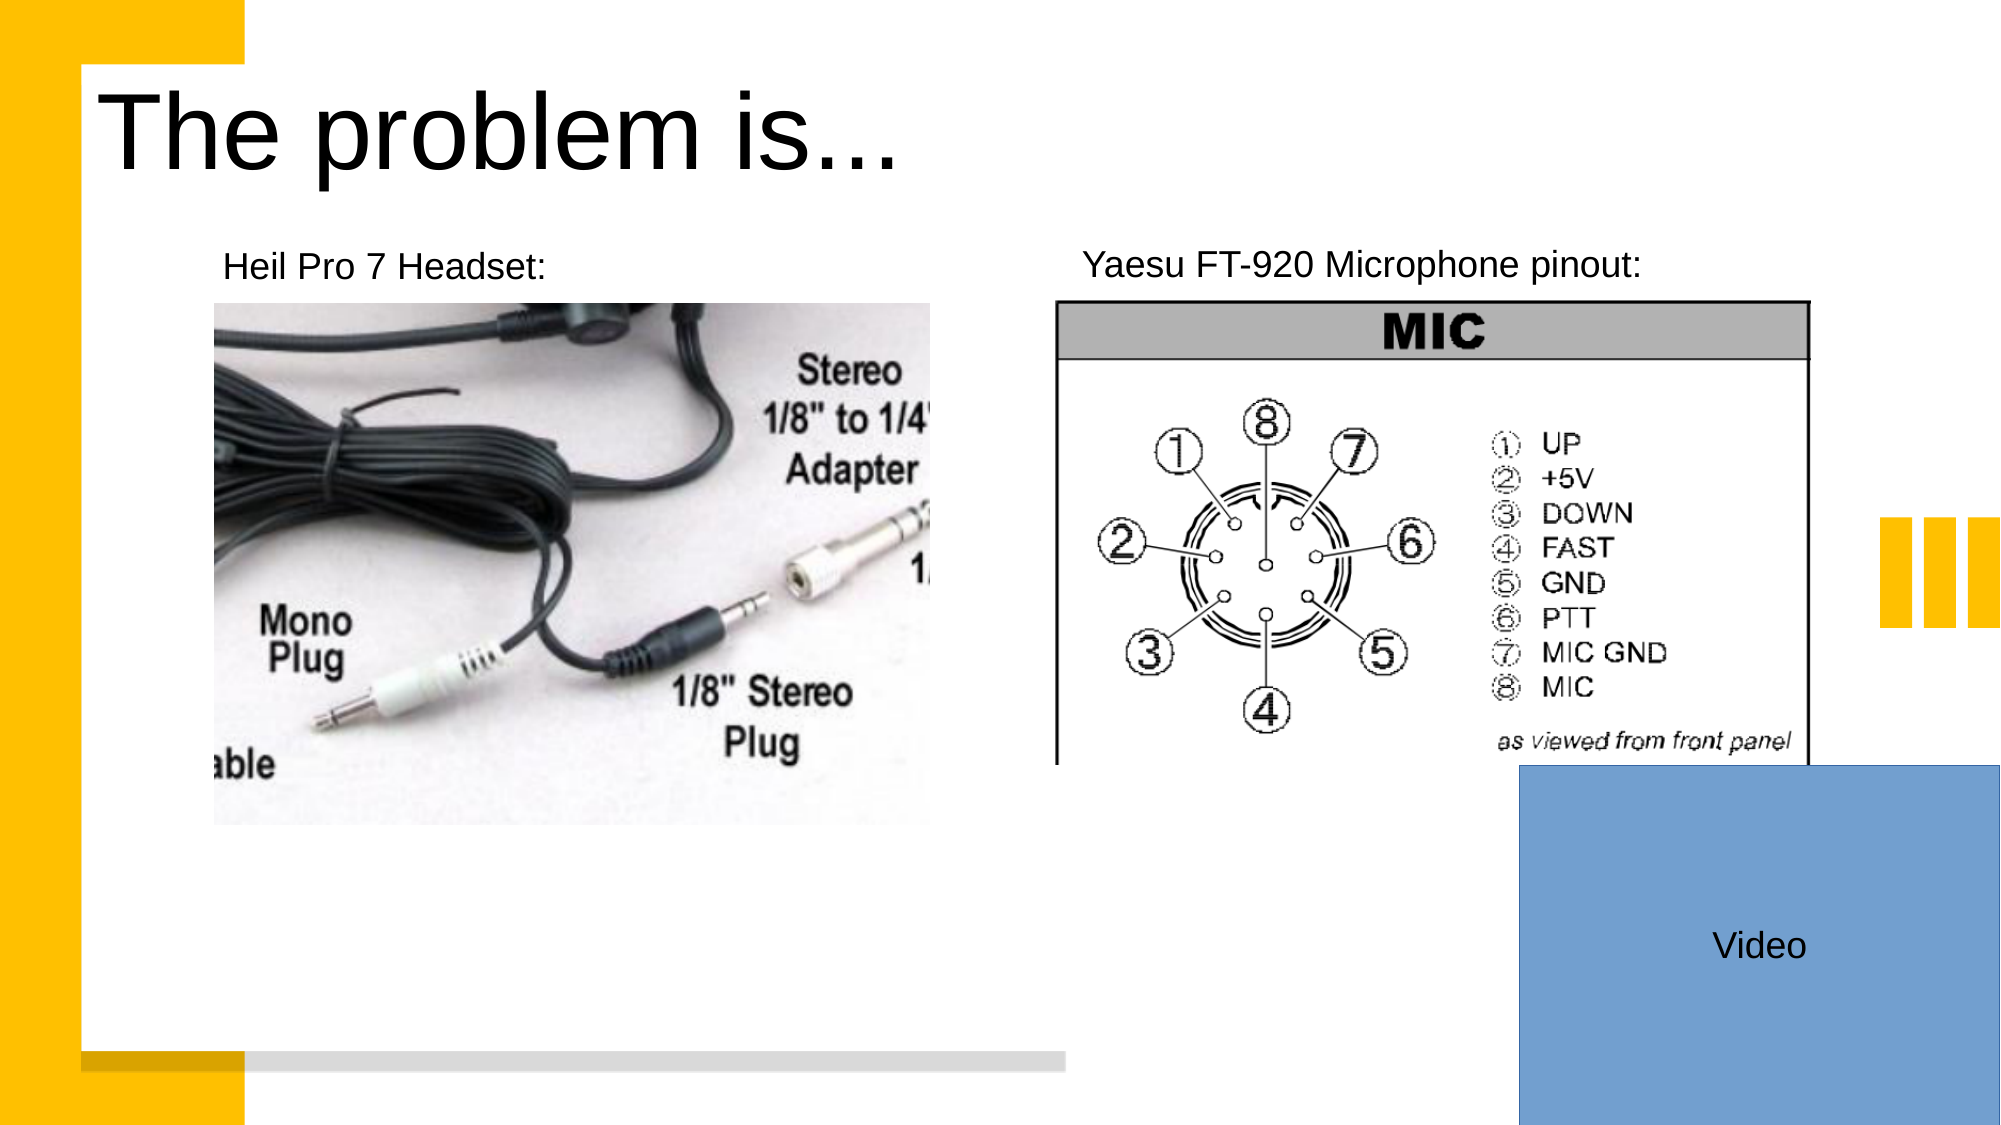

Video
The problem is...
Yaesu FT-920 Microphone pinout:
Heil Pro 7 Headset: